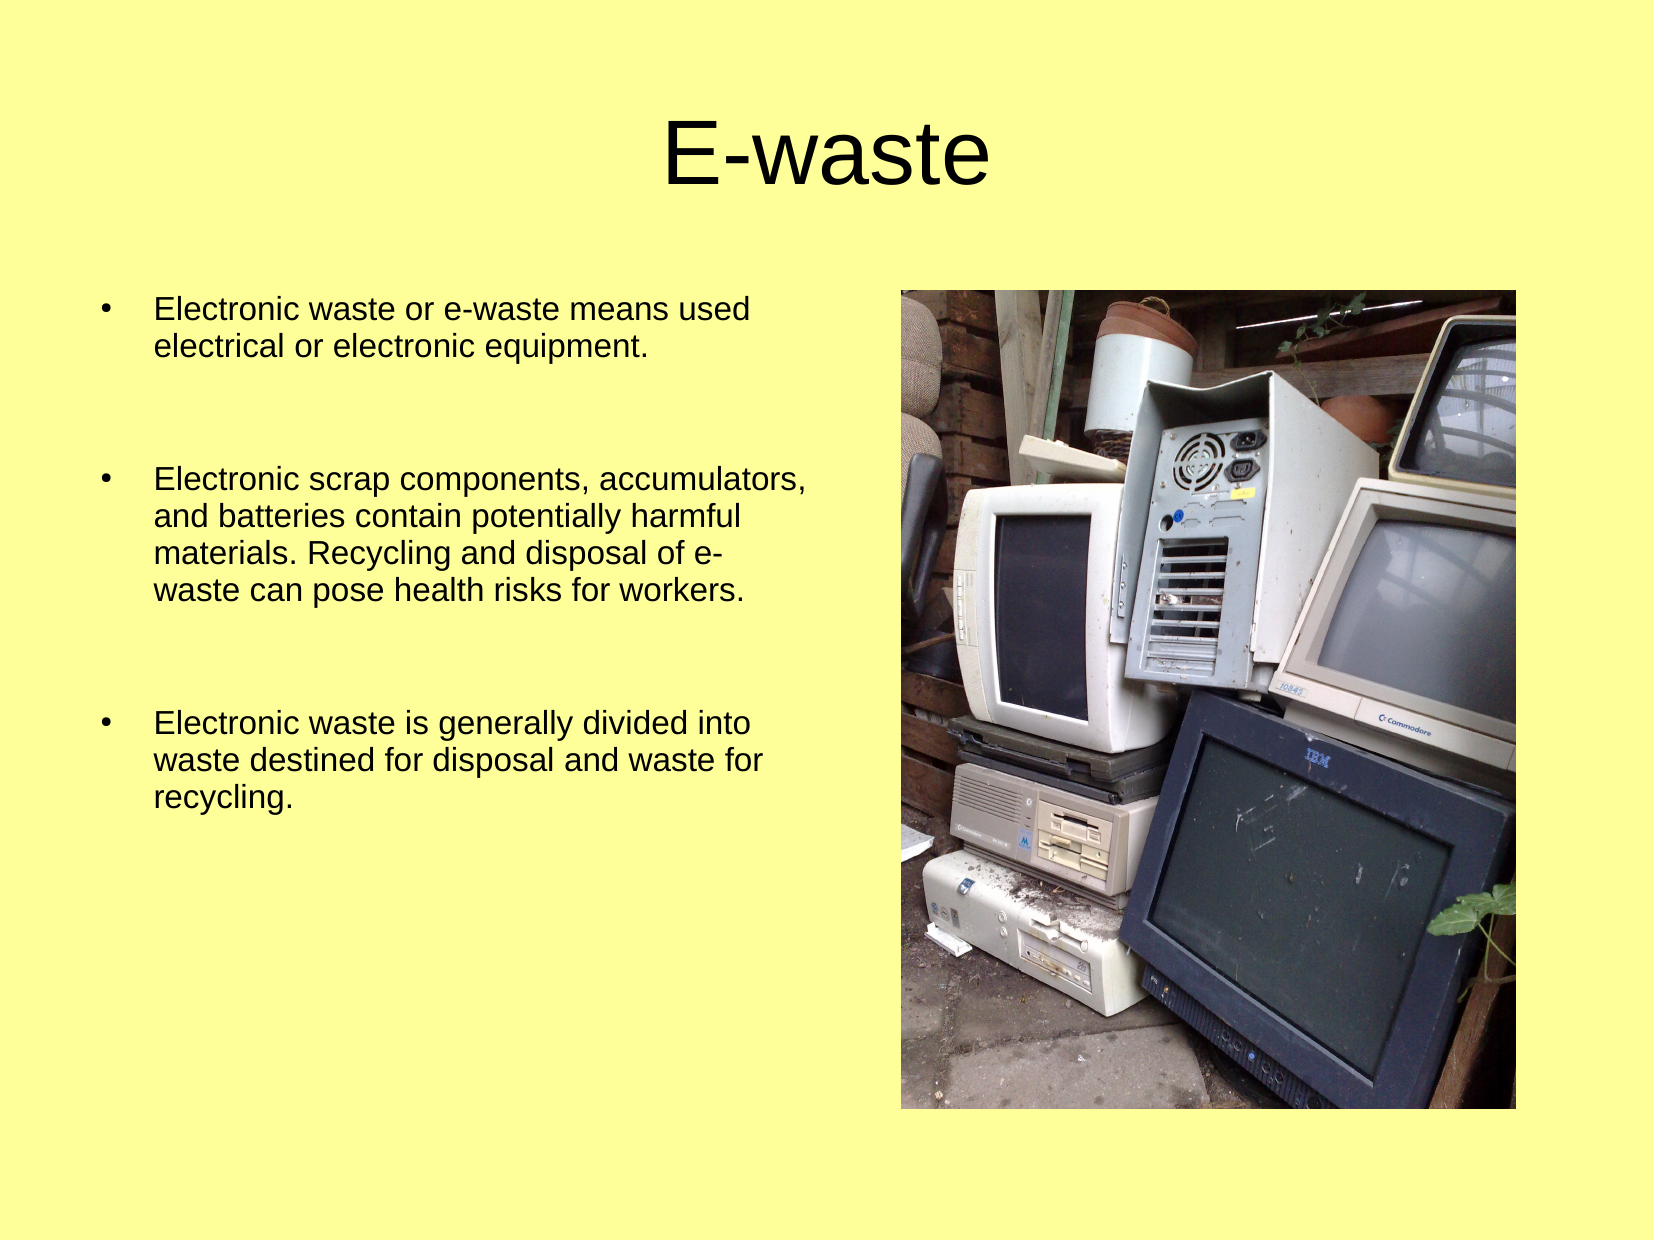

# E-waste
Electronic waste or e-waste means used electrical or electronic equipment.
Electronic scrap components, accumulators, and batteries contain potentially harmful materials. Recycling and disposal of e-waste can pose health risks for workers.
Electronic waste is generally divided into waste destined for disposal and waste for recycling.